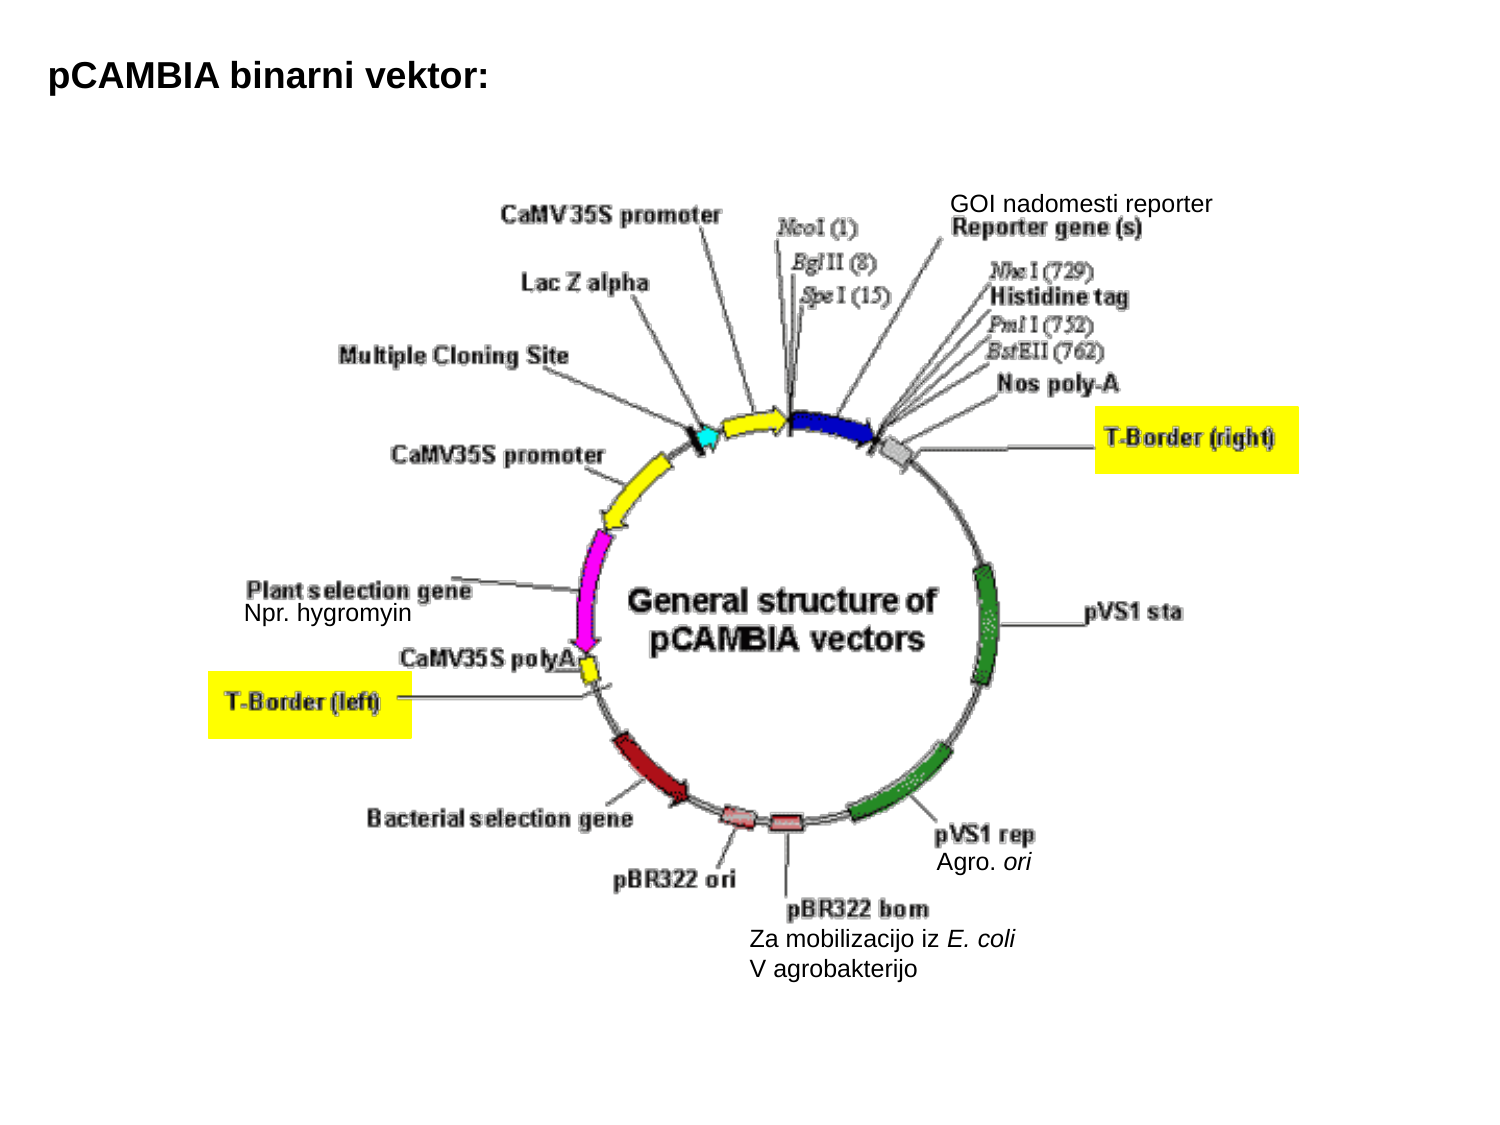

pCAMBIA binarni vektor:
GOI nadomesti reporter
Npr. hygromyin
Agro. ori
Za mobilizacijo iz E. coli
V agrobakterijo